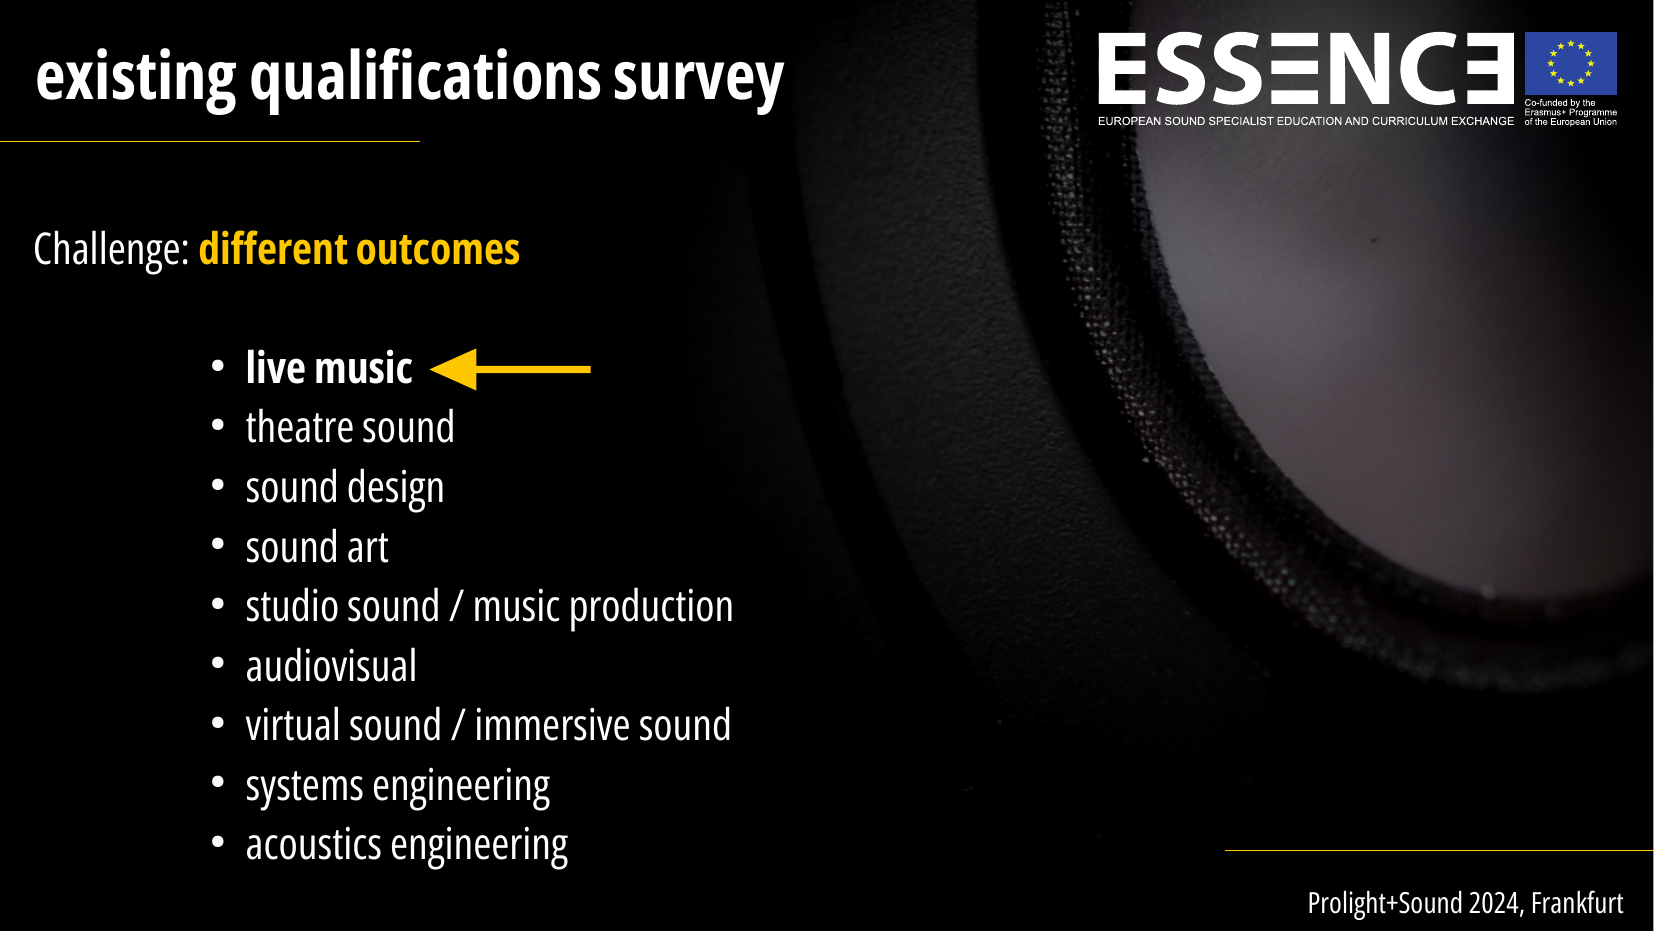

# existing qualifications survey
Challenge: different outcomes
live music
theatre sound
sound design
sound art
studio sound / music production
audiovisual
virtual sound / immersive sound
systems engineering
acoustics engineering